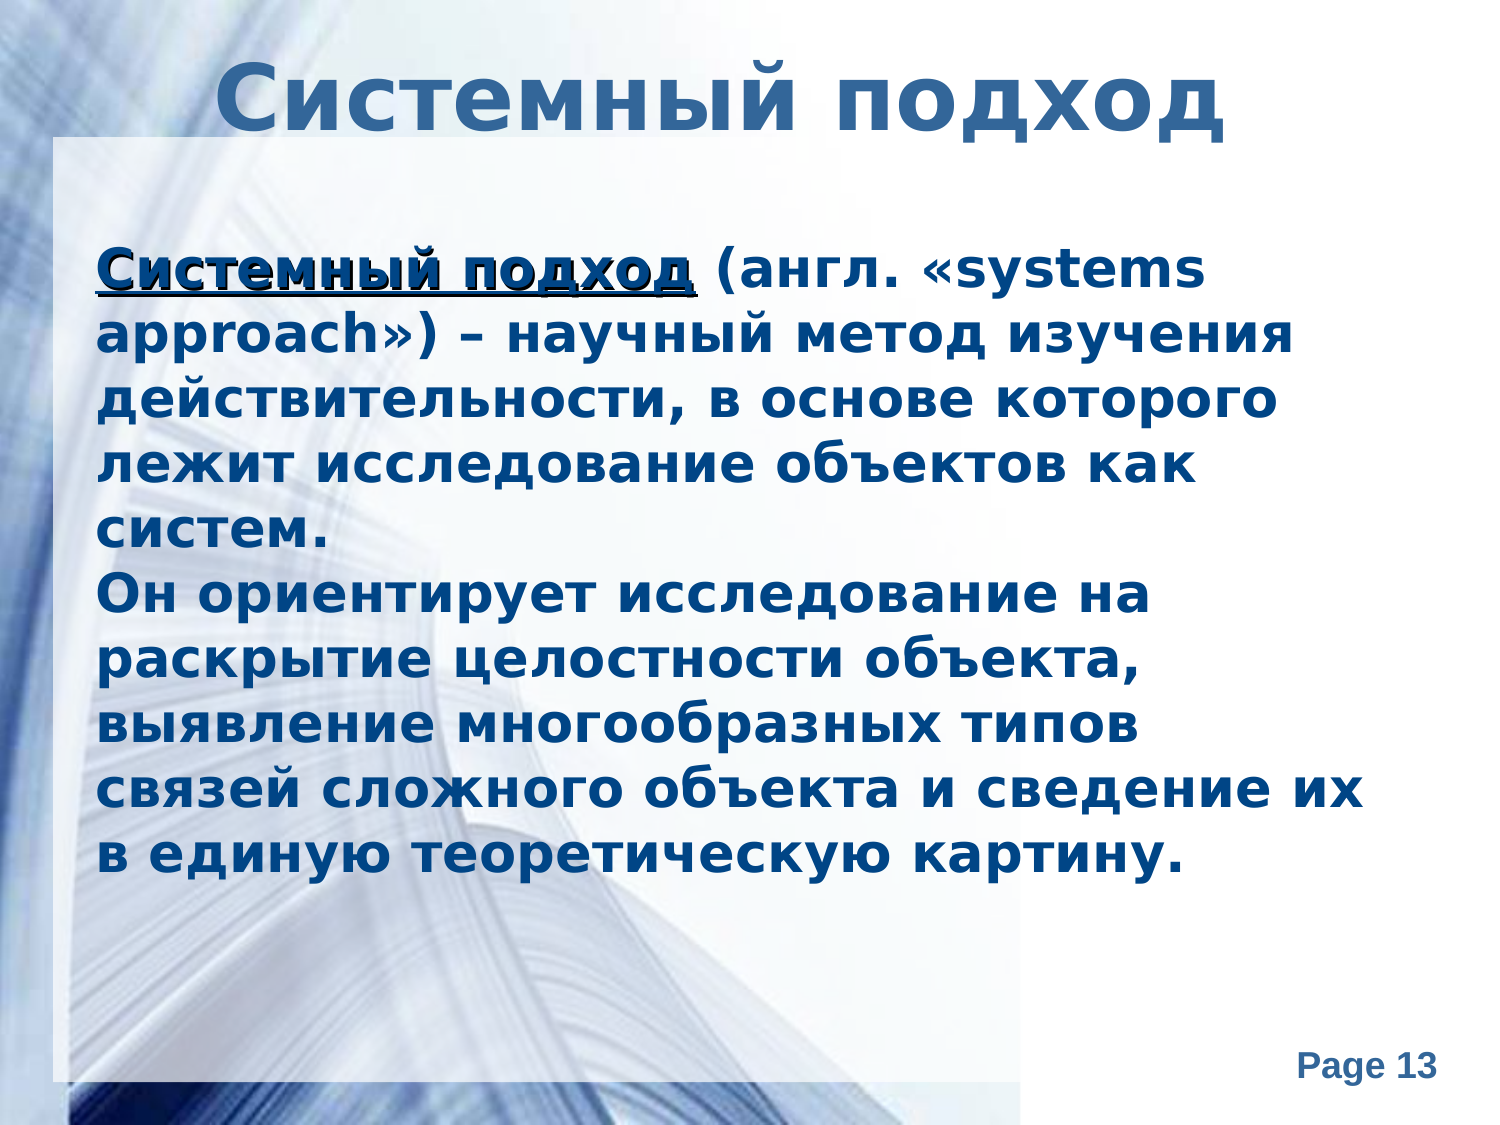

Системный подход
Системный подход (англ. «systems approach») – научный метод изучения действительности, в основе которого лежит исследование объектов как систем.
Он ориентирует исследование на раскрытие целостности объекта, выявление многообразных типов связей сложного объекта и сведение их в единую теоретическую картину.